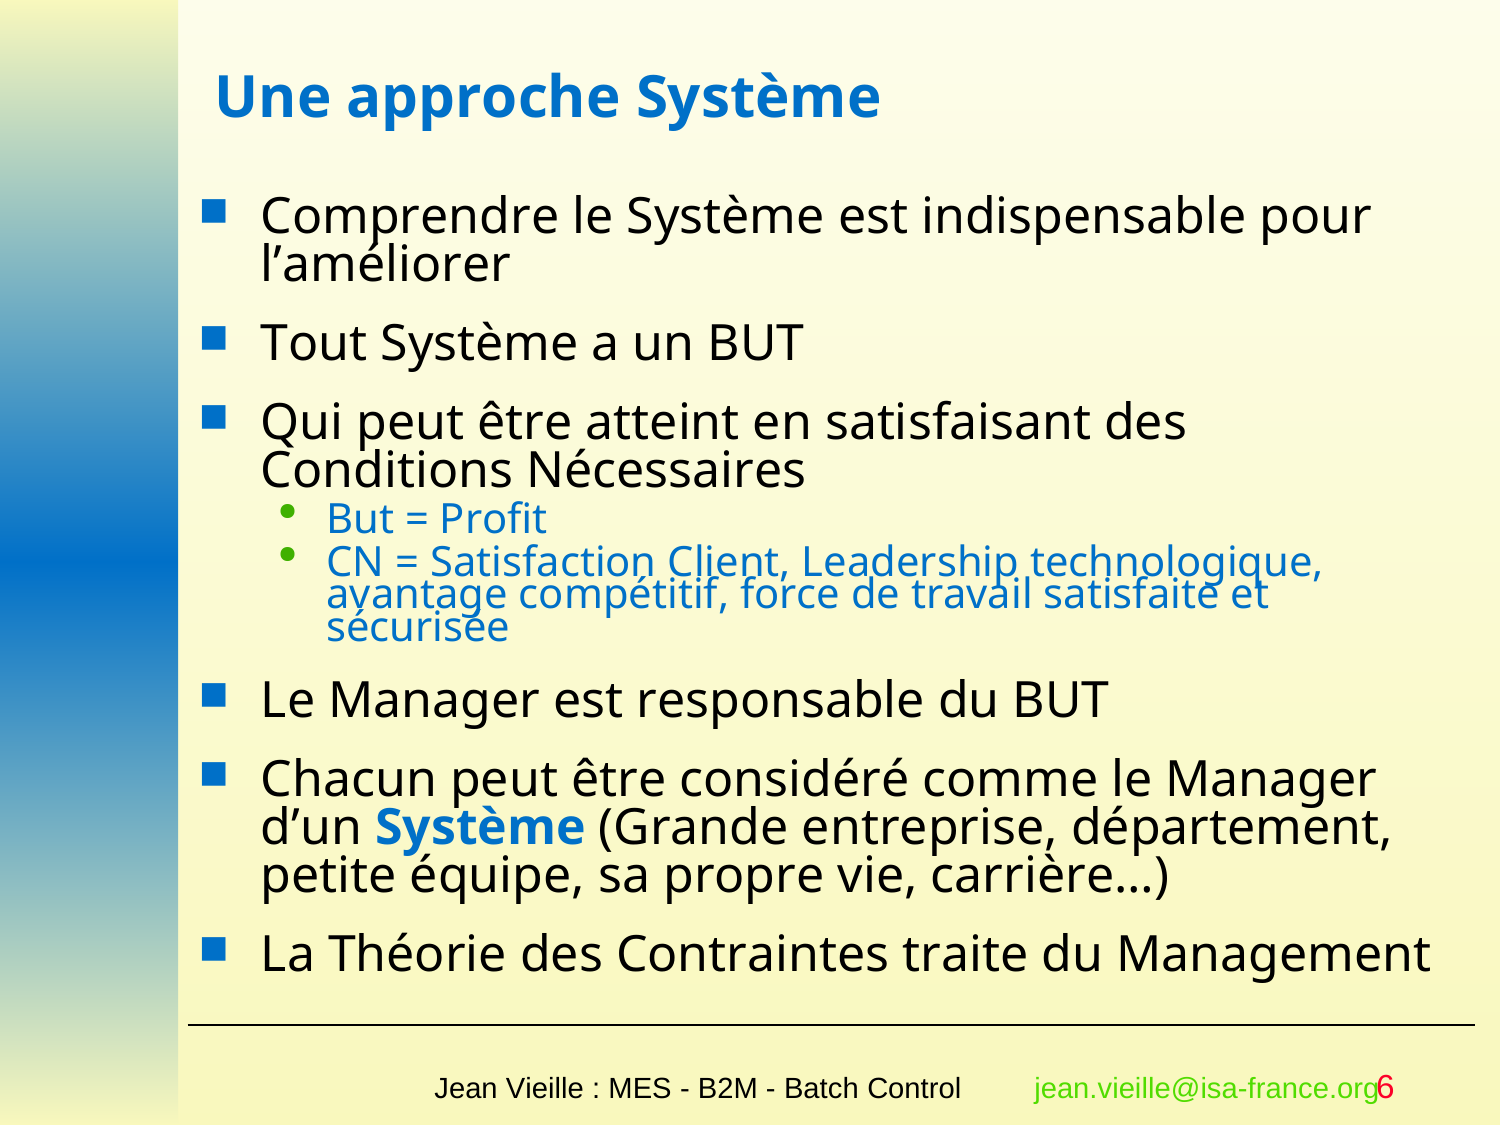

# Une approche Système
Comprendre le Système est indispensable pour l’améliorer
Tout Système a un BUT
Qui peut être atteint en satisfaisant des Conditions Nécessaires
But = Profit
CN = Satisfaction Client, Leadership technologique, avantage compétitif, force de travail satisfaite et sécurisée
Le Manager est responsable du BUT
Chacun peut être considéré comme le Manager d’un Système (Grande entreprise, département, petite équipe, sa propre vie, carrière…)
La Théorie des Contraintes traite du Management